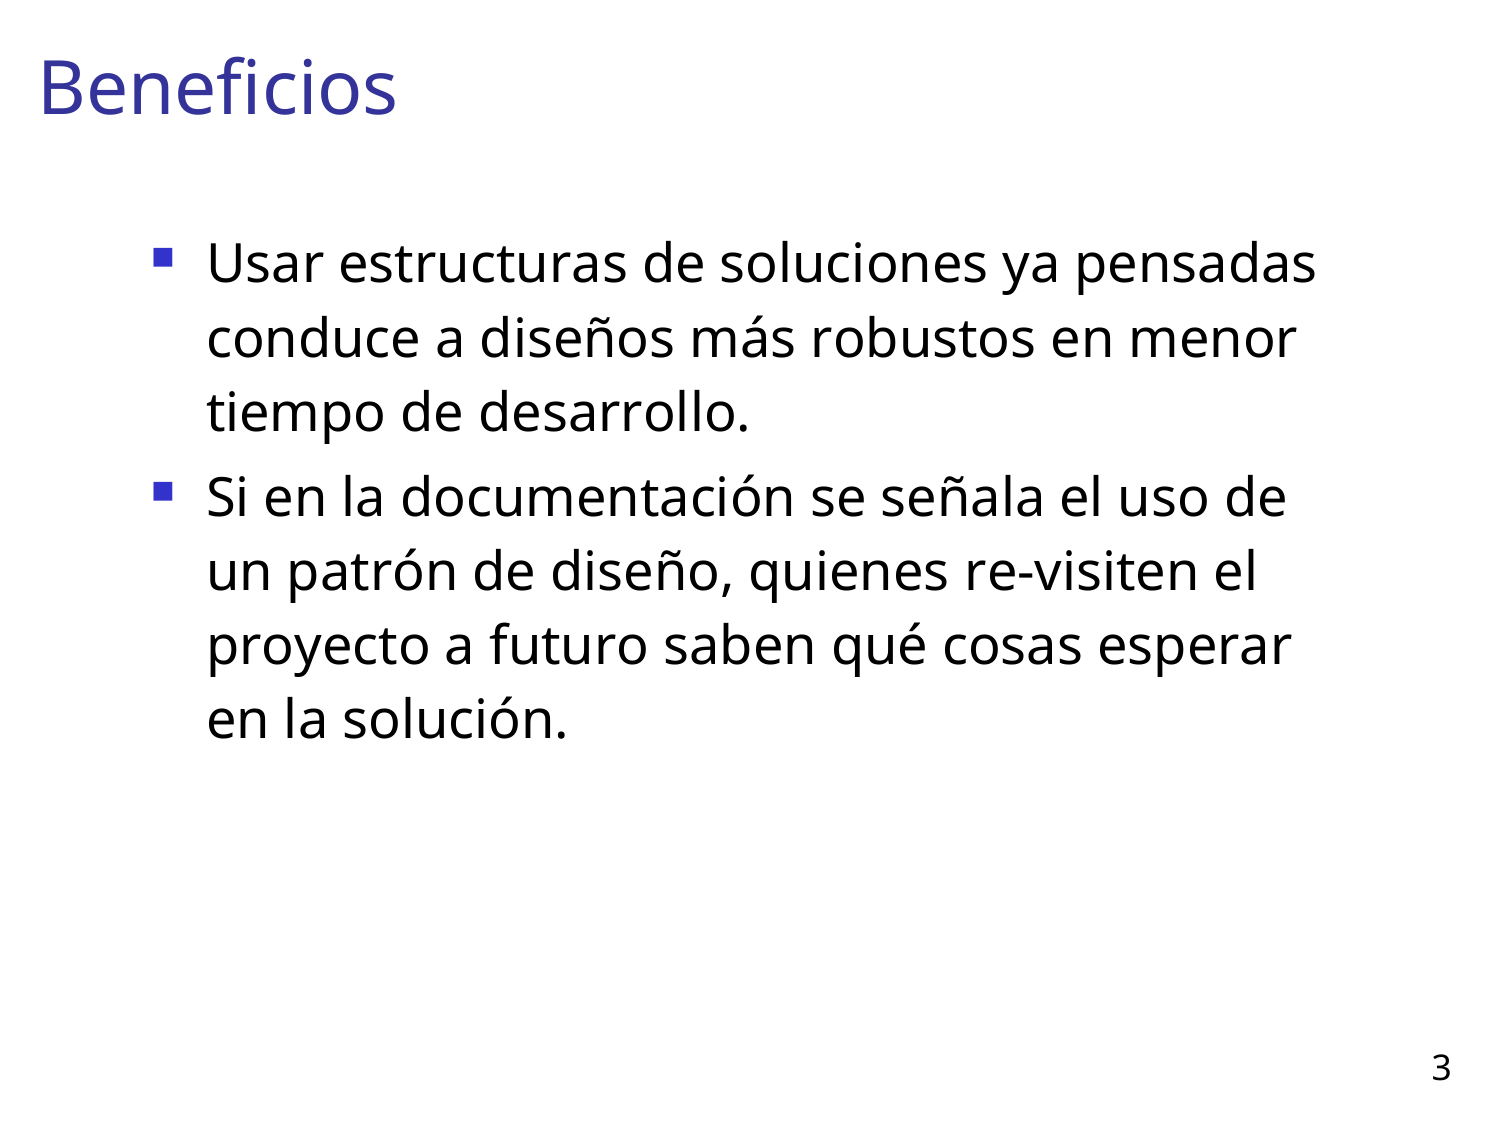

# Beneficios
Usar estructuras de soluciones ya pensadas conduce a diseños más robustos en menor tiempo de desarrollo.
Si en la documentación se señala el uso de un patrón de diseño, quienes re-visiten el proyecto a futuro saben qué cosas esperar en la solución.
3